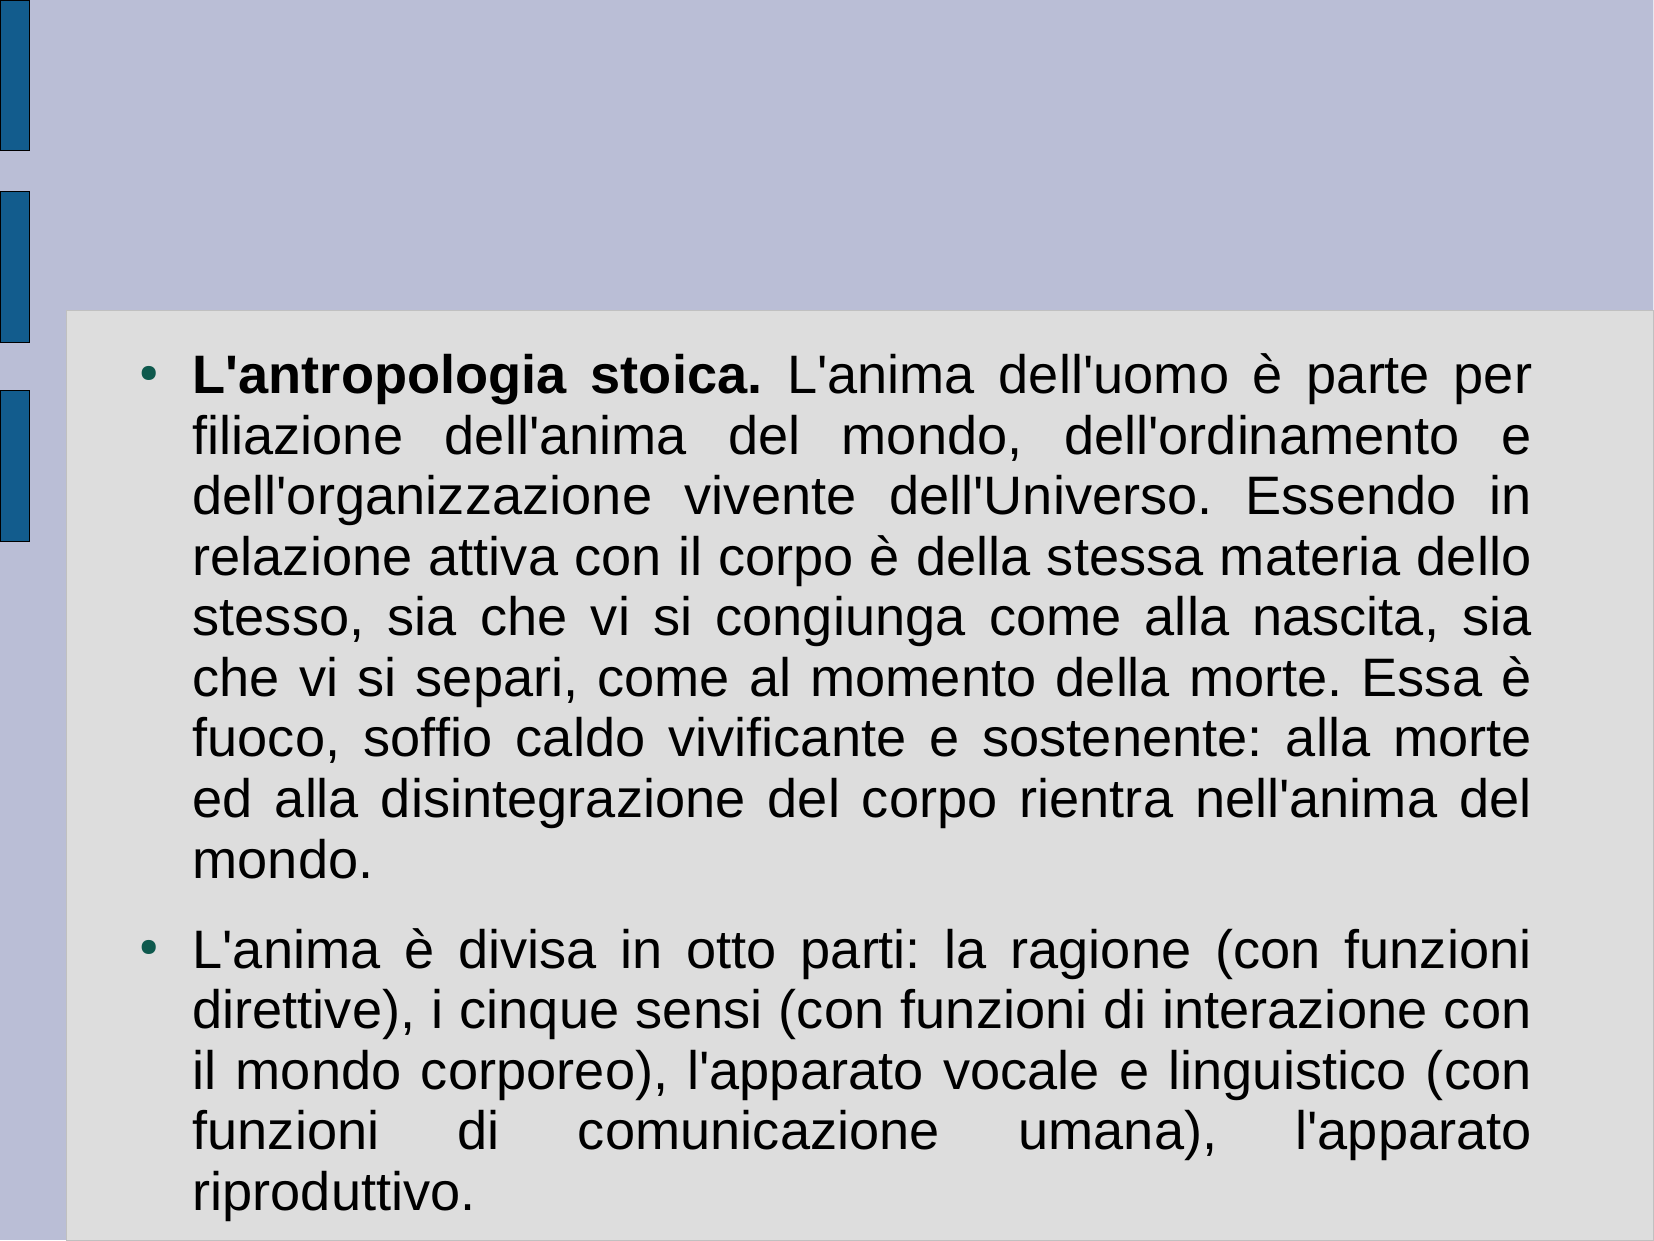

#
L'antropologia stoica. L'anima dell'uomo è parte per filiazione dell'anima del mondo, dell'ordinamento e dell'organizzazione vivente dell'Universo. Essendo in relazione attiva con il corpo è della stessa materia dello stesso, sia che vi si congiunga come alla nascita, sia che vi si separi, come al momento della morte. Essa è fuoco, soffio caldo vivificante e sostenente: alla morte ed alla disintegrazione del corpo rientra nell'anima del mondo.
L'anima è divisa in otto parti: la ragione (con funzioni direttive), i cinque sensi (con funzioni di interazione con il mondo corporeo), l'apparato vocale e linguistico (con funzioni di comunicazione umana), l'apparato riproduttivo.